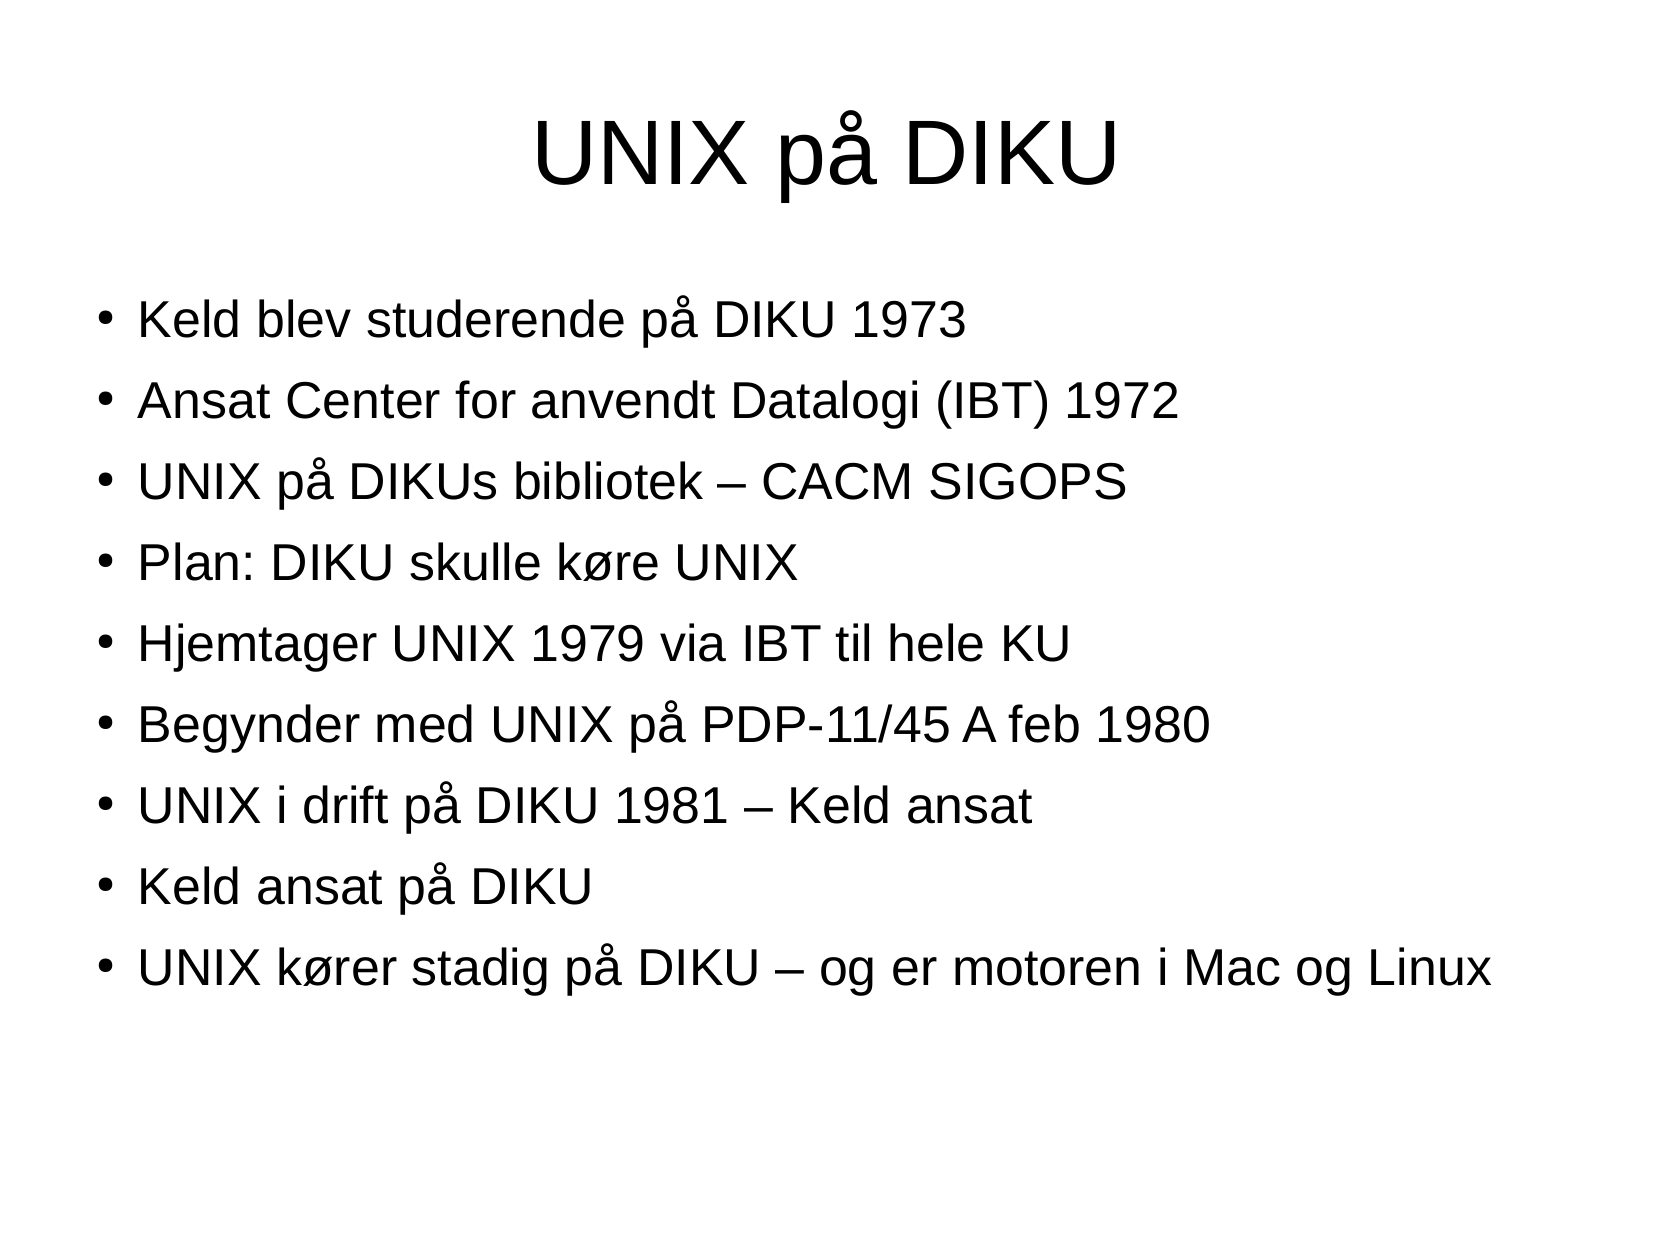

# UNIX på DIKU
Keld blev studerende på DIKU 1973
Ansat Center for anvendt Datalogi (IBT) 1972
UNIX på DIKUs bibliotek – CACM SIGOPS
Plan: DIKU skulle køre UNIX
Hjemtager UNIX 1979 via IBT til hele KU
Begynder med UNIX på PDP-11/45 A feb 1980
UNIX i drift på DIKU 1981 – Keld ansat
Keld ansat på DIKU
UNIX kører stadig på DIKU – og er motoren i Mac og Linux